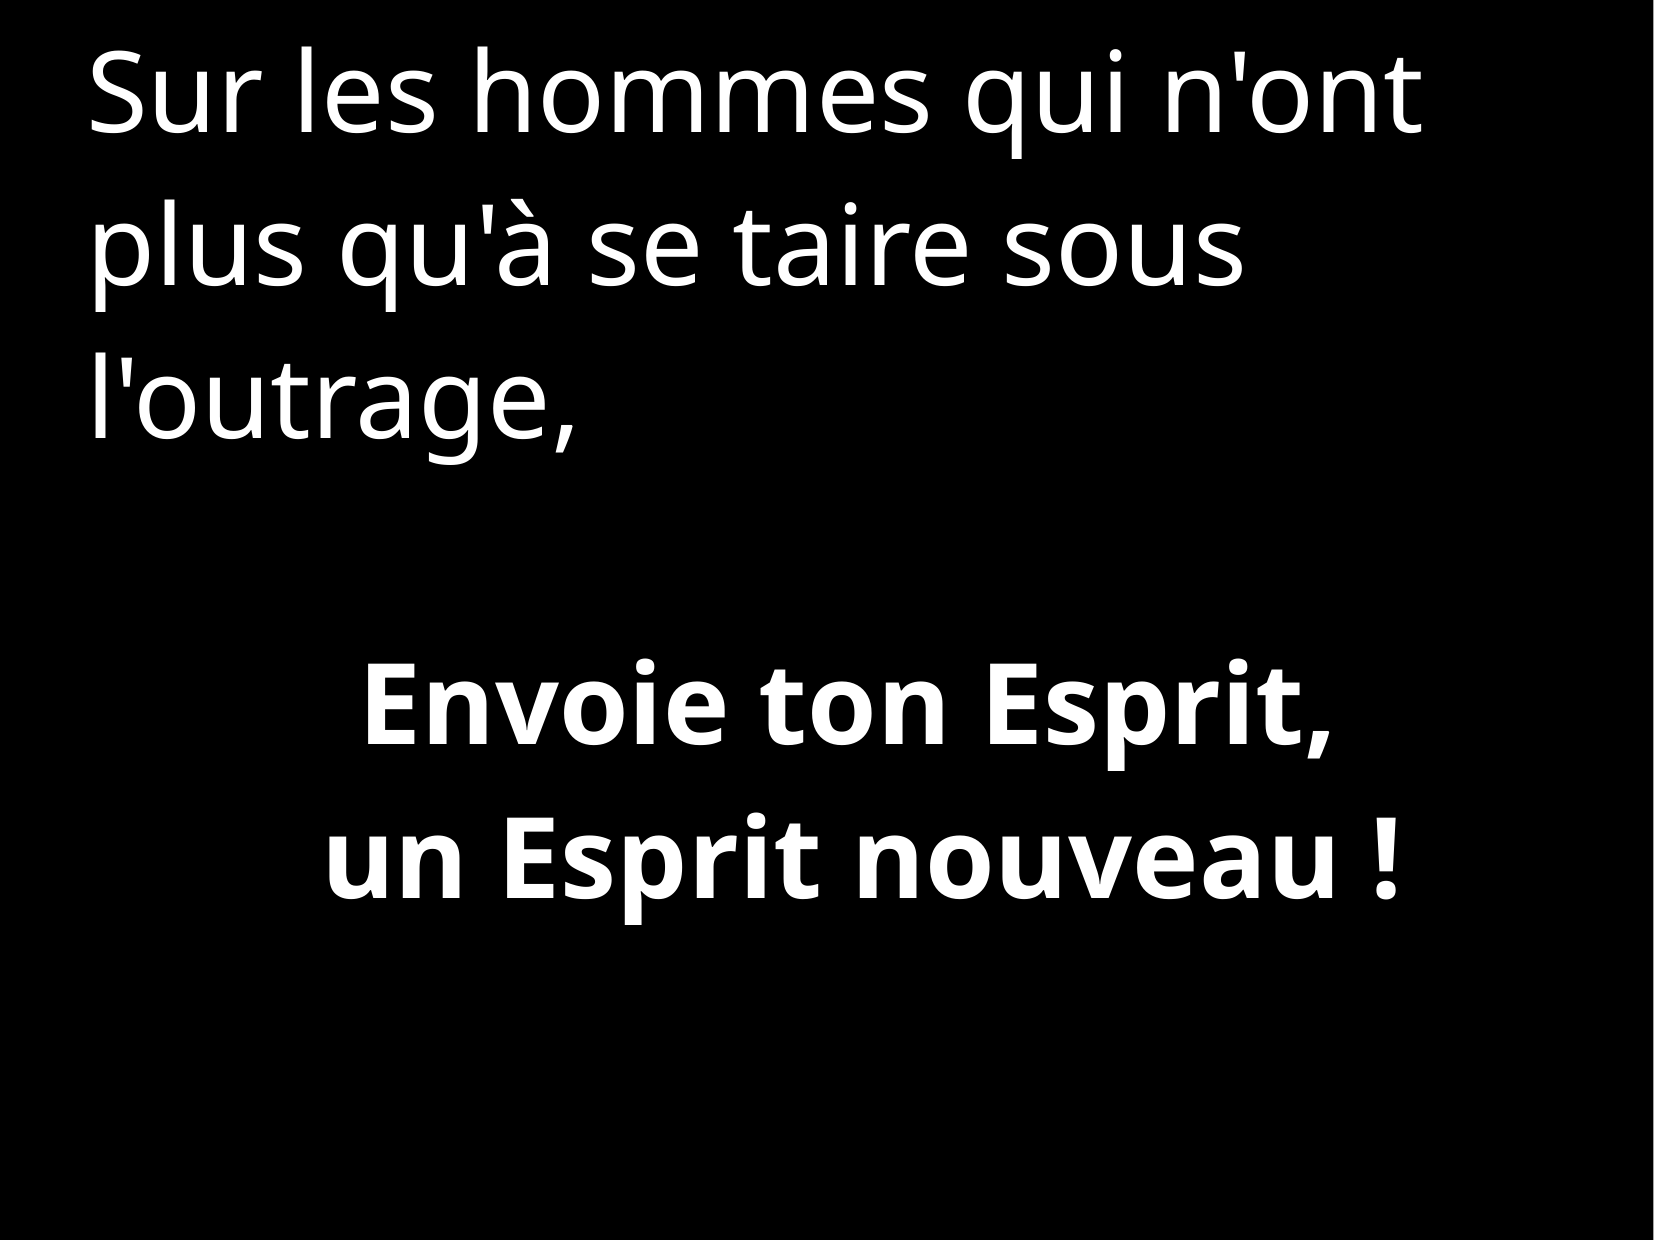

Sur les hommes qui n'ont plus qu'à se taire sous l'outrage,
Envoie ton Esprit,
un Esprit nouveau !